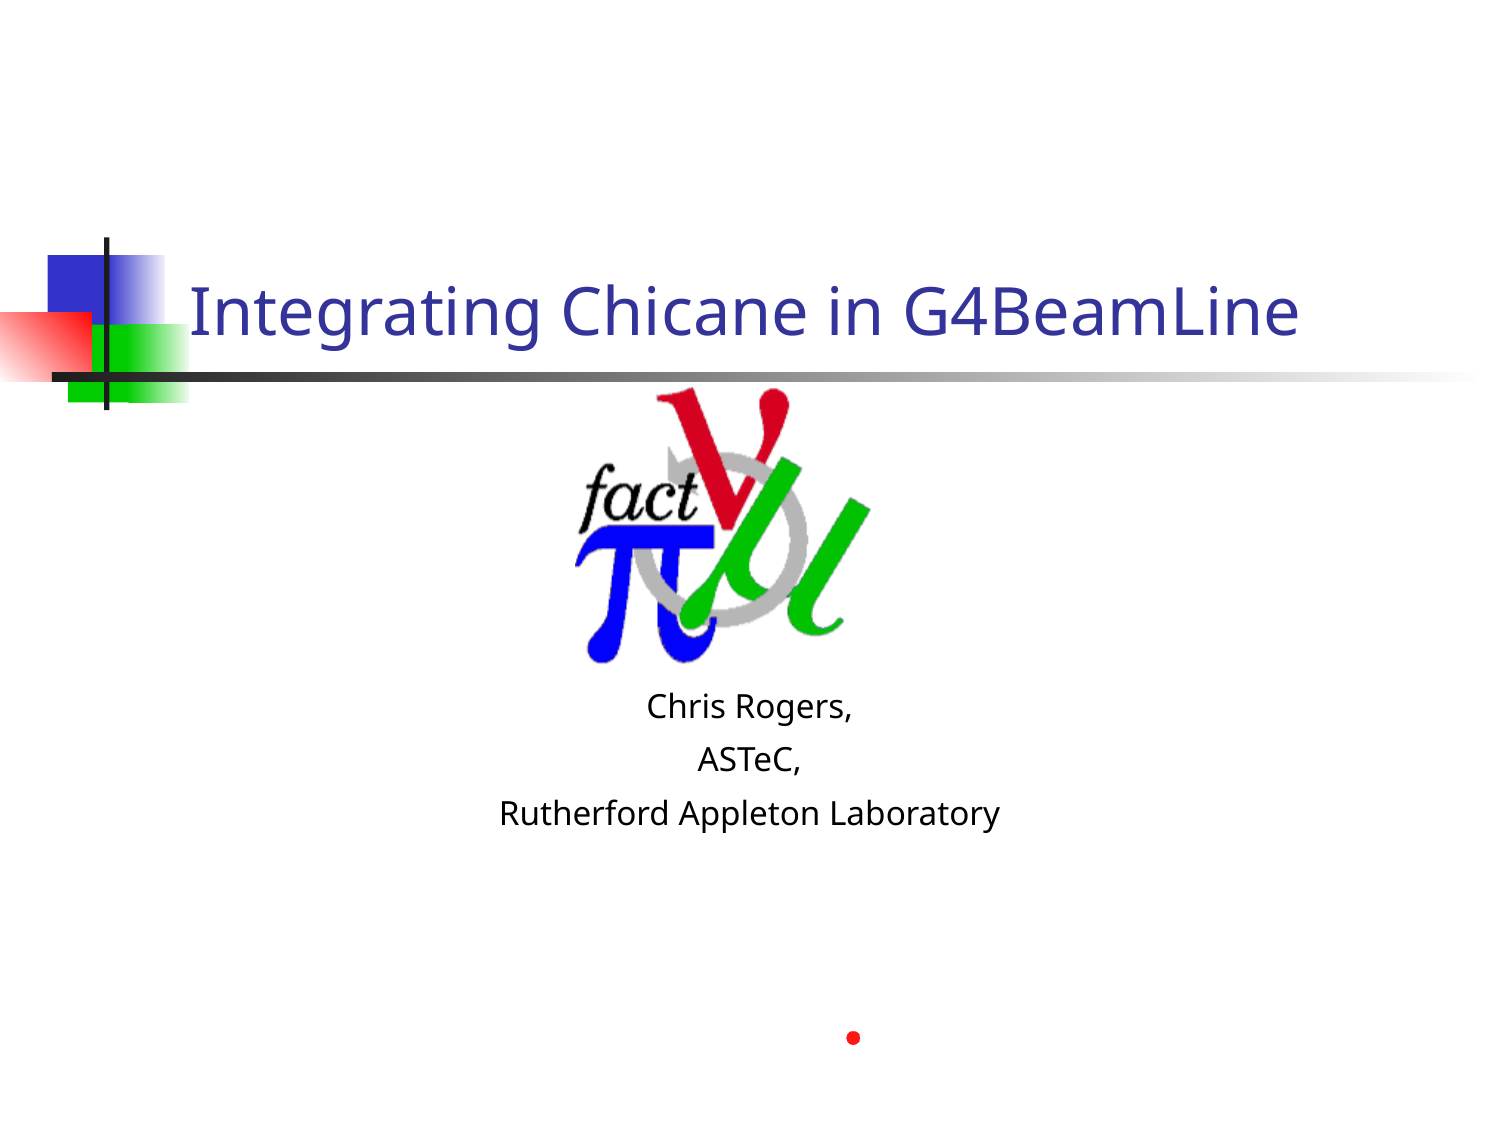

# Integrating Chicane in G4BeamLine
Chris Rogers,
ASTeC,
Rutherford Appleton Laboratory